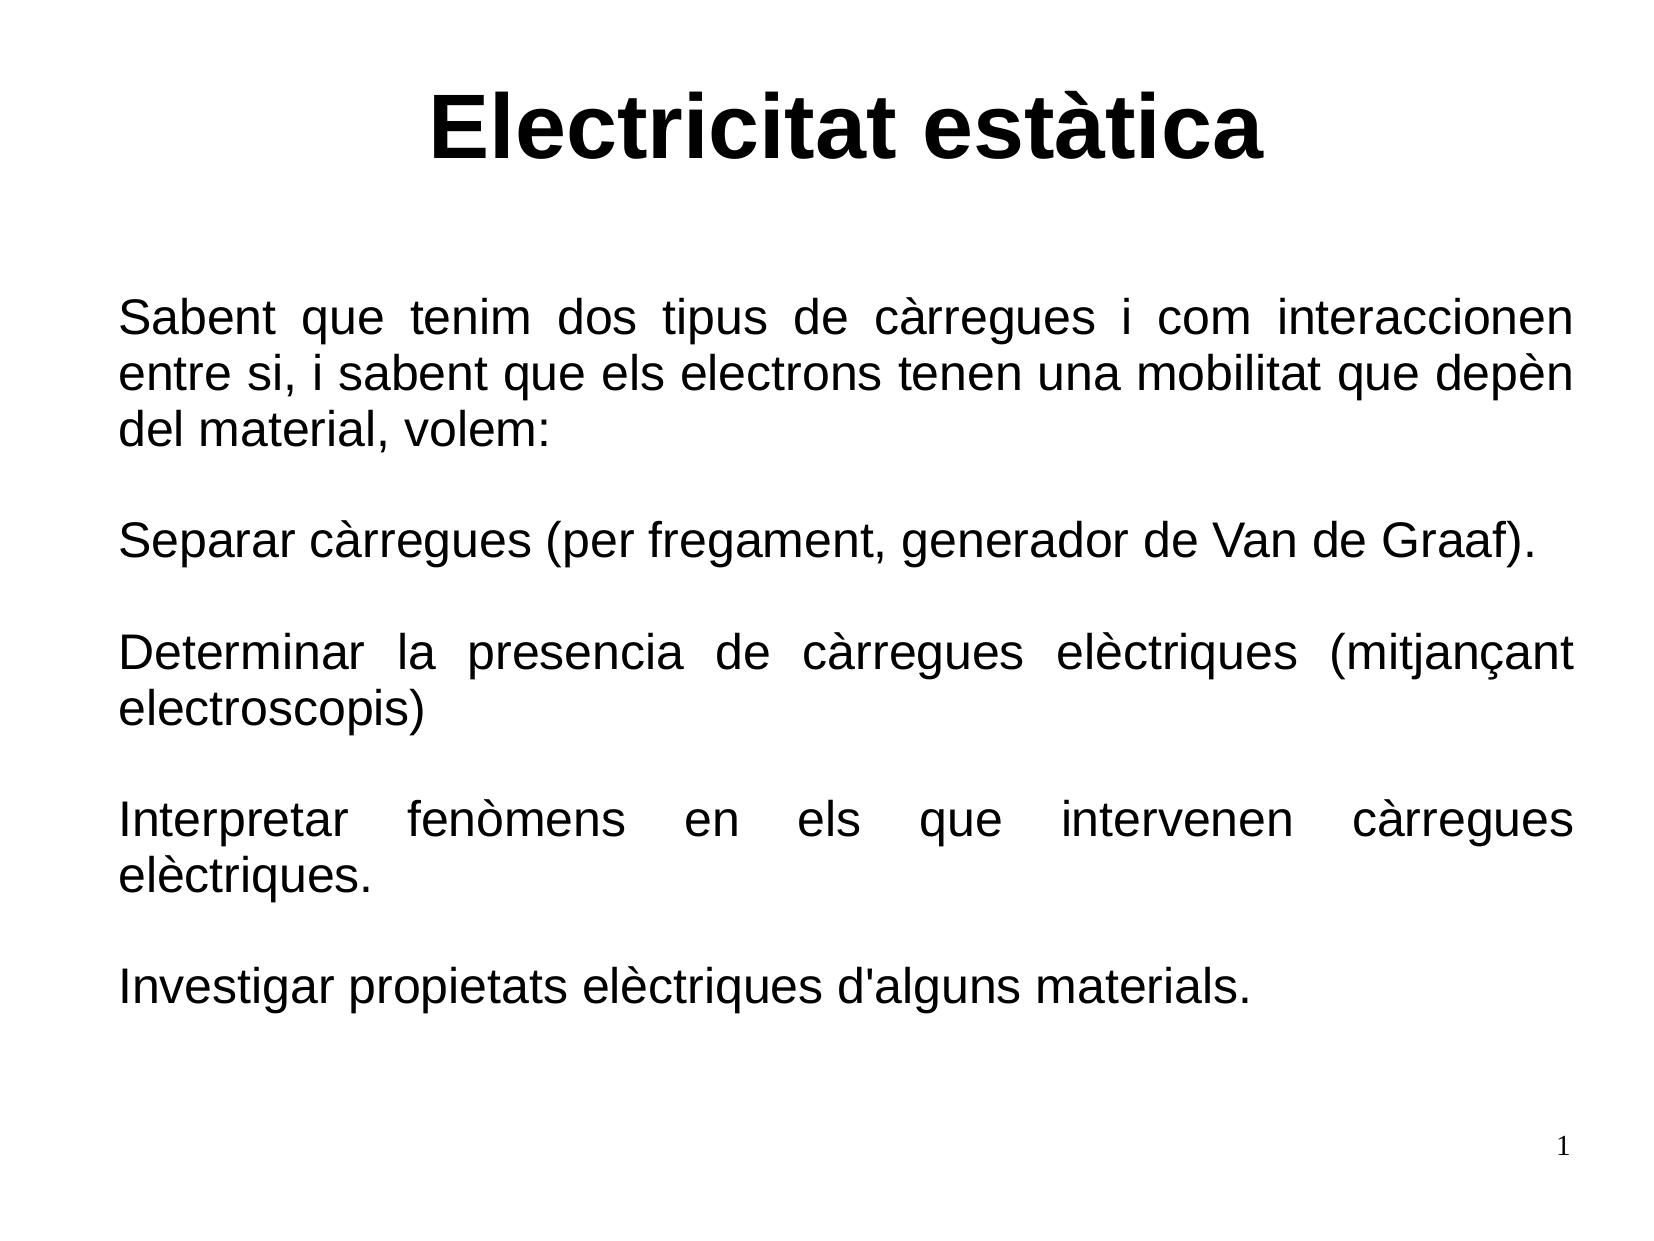

Electricitat estàtica
Sabent que tenim dos tipus de càrregues i com interaccionen entre si, i sabent que els electrons tenen una mobilitat que depèn del material, volem:
Separar càrregues (per fregament, generador de Van de Graaf).
Determinar la presencia de càrregues elèctriques (mitjançant electroscopis)
Interpretar fenòmens en els que intervenen càrregues elèctriques.
Investigar propietats elèctriques d'alguns materials.
1